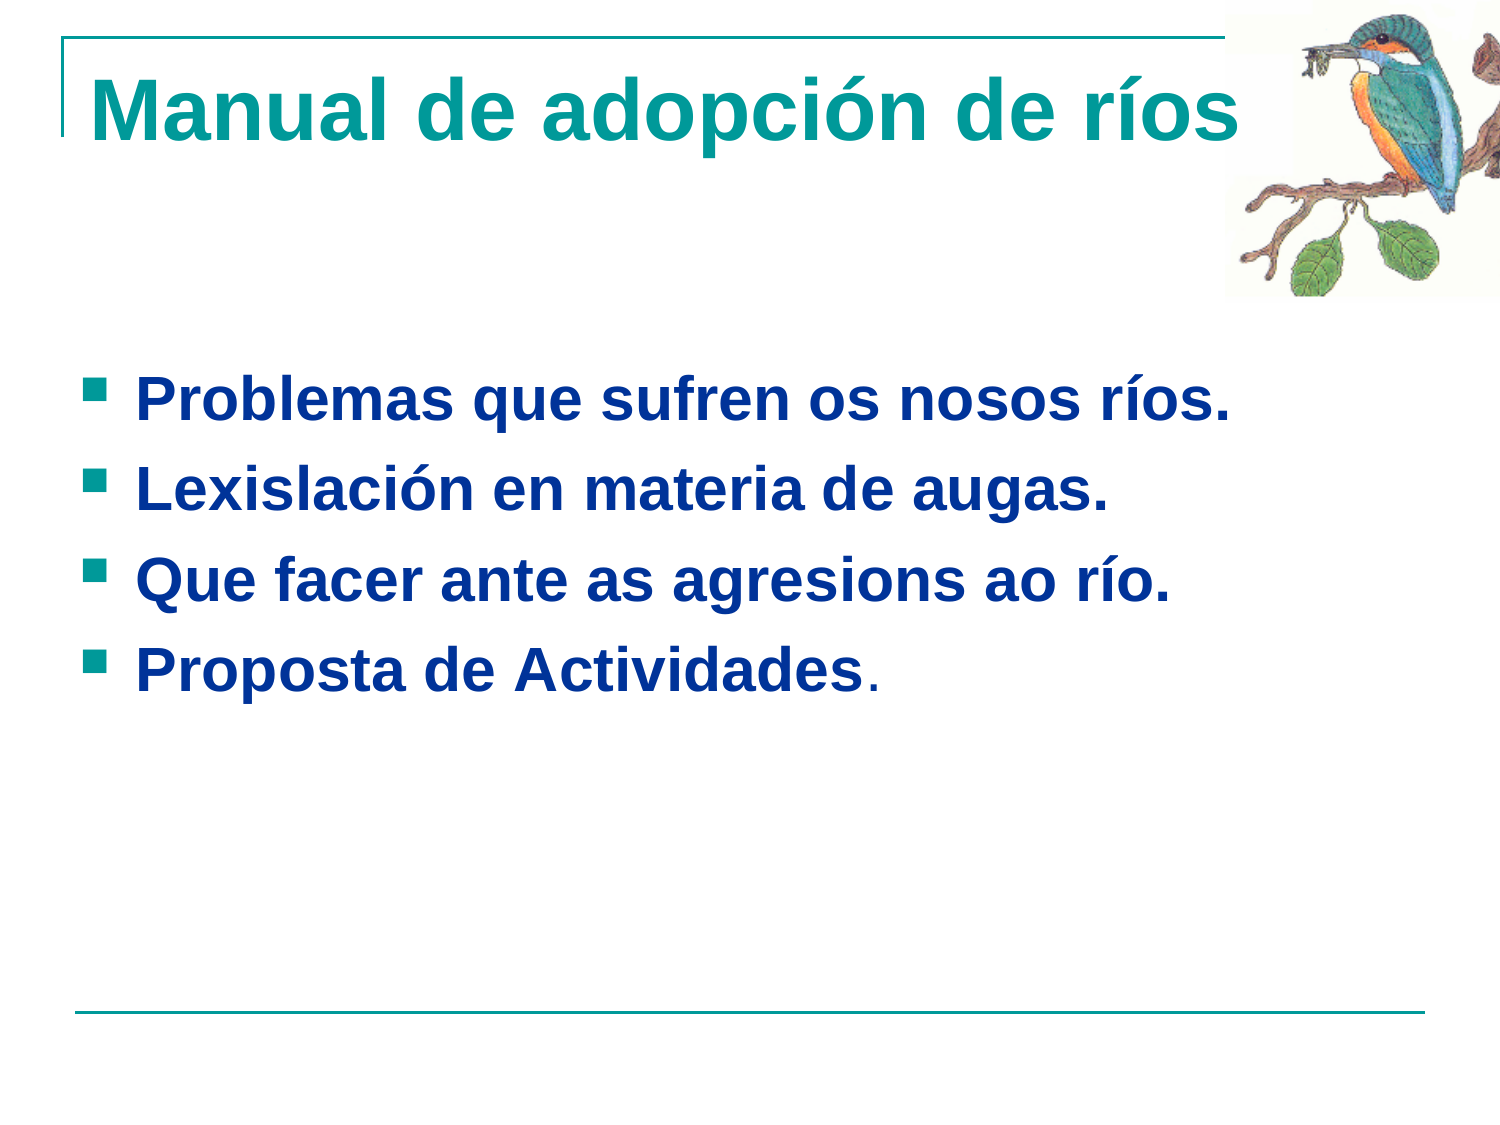

Manual de adopción de ríos
# Problemas que sufren os nosos ríos.
Lexislación en materia de augas.
Que facer ante as agresions ao río.
Proposta de Actividades.